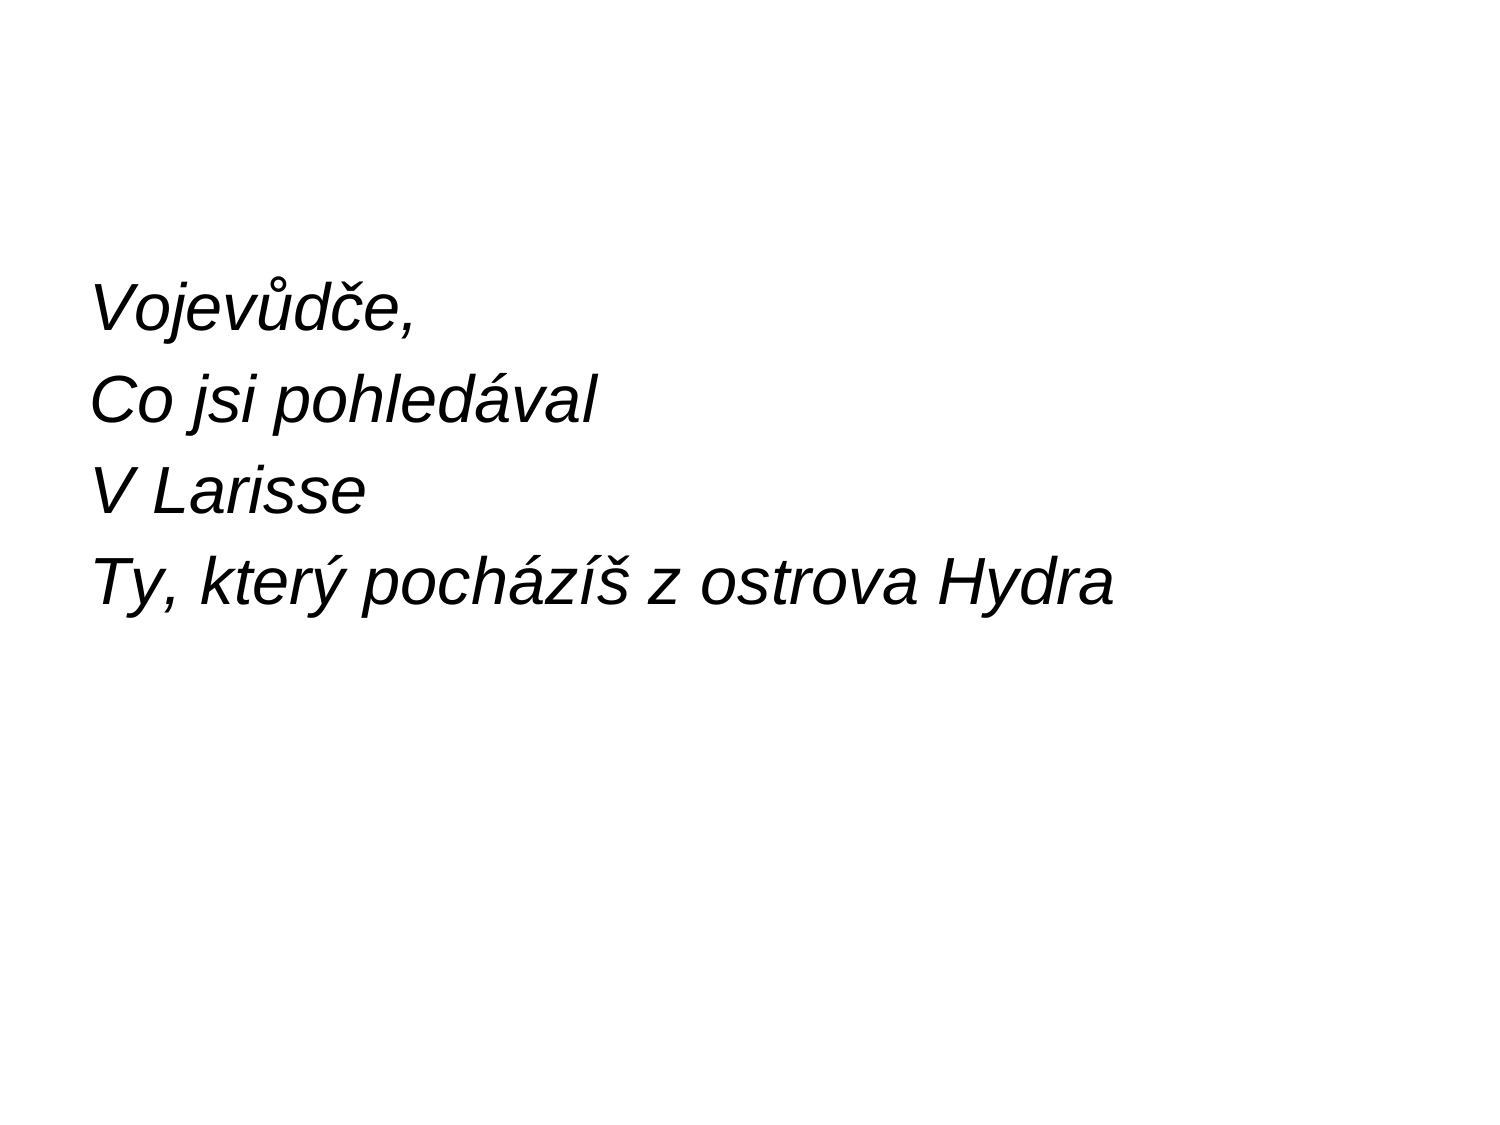

#
Vojevůdče,
Co jsi pohledával
V Larisse
Ty, který pocházíš z ostrova Hydra